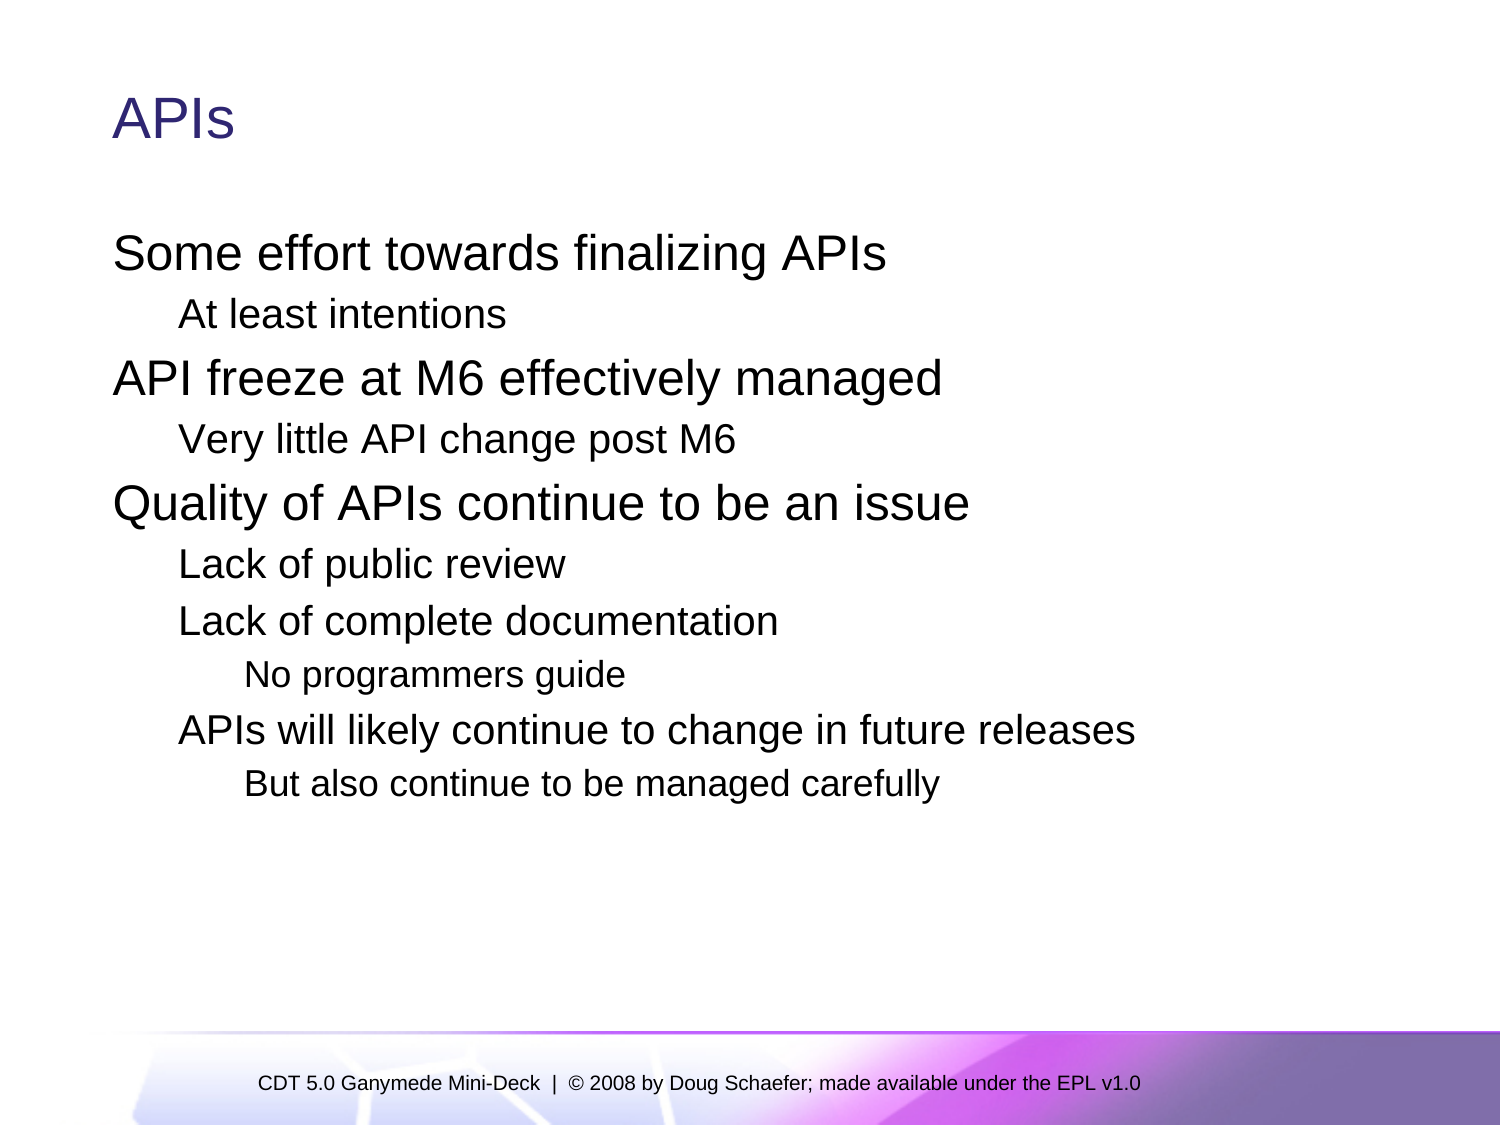

# APIs
Some effort towards finalizing APIs
At least intentions
API freeze at M6 effectively managed
Very little API change post M6
Quality of APIs continue to be an issue
Lack of public review
Lack of complete documentation
No programmers guide
APIs will likely continue to change in future releases
But also continue to be managed carefully